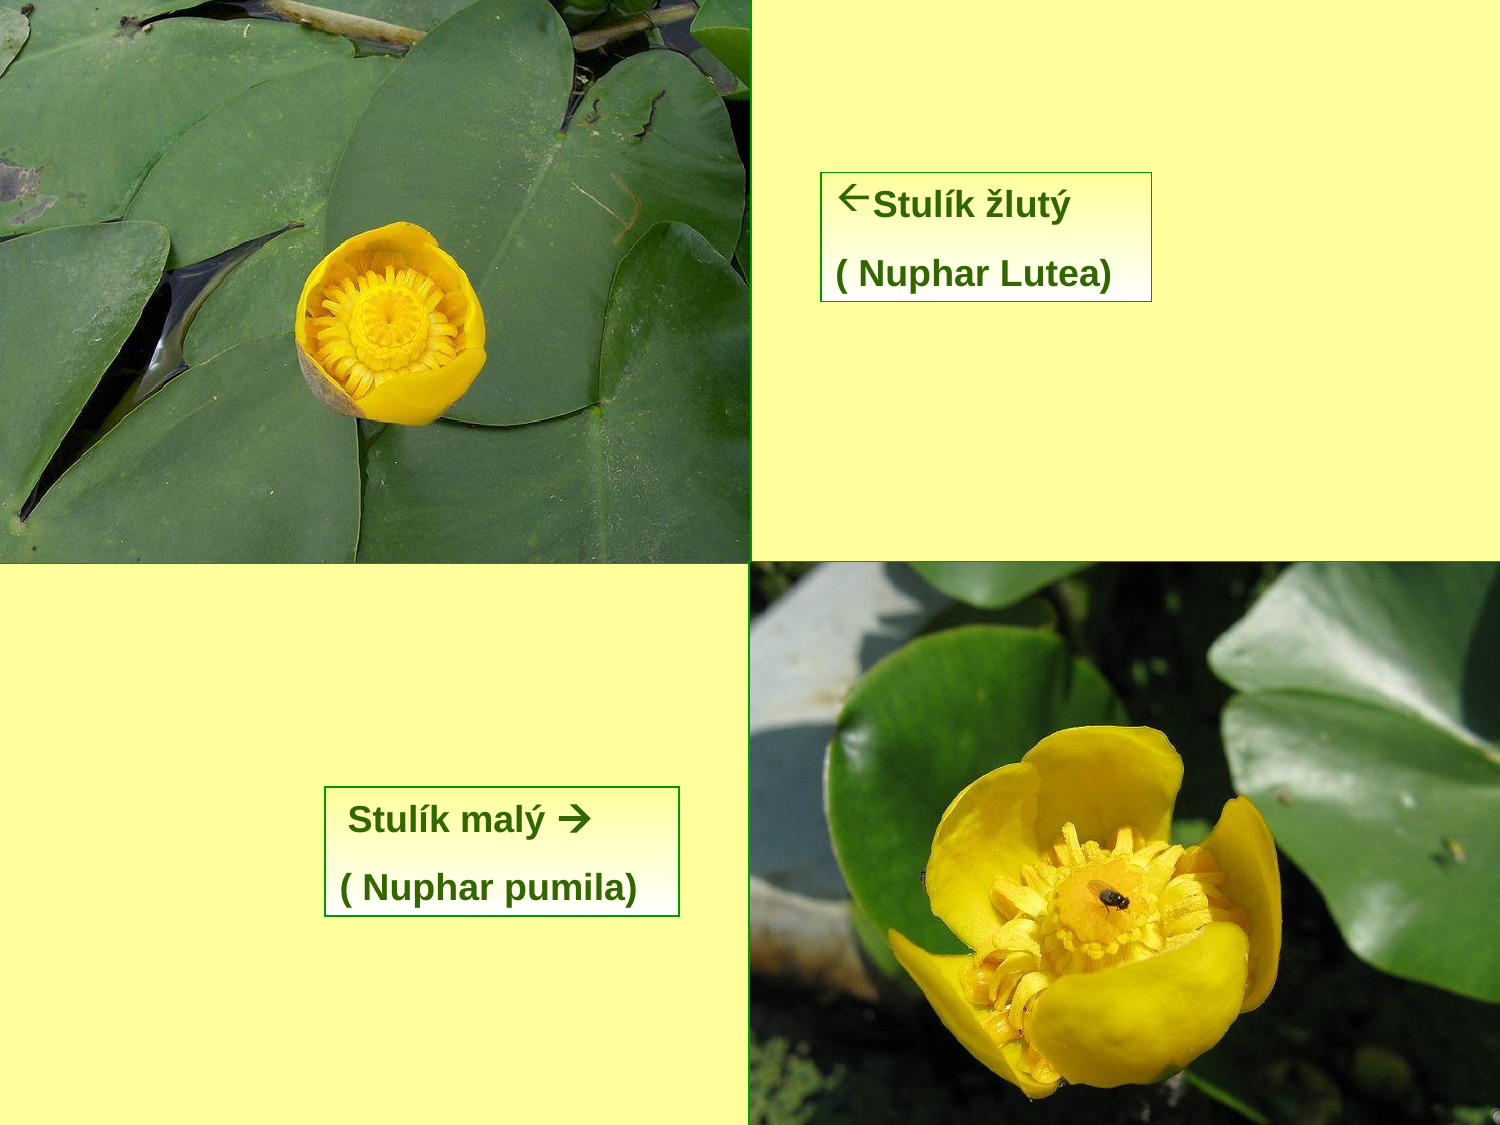

Stulík žlutý
( Nuphar Lutea)
 Stulík malý 
( Nuphar pumila)